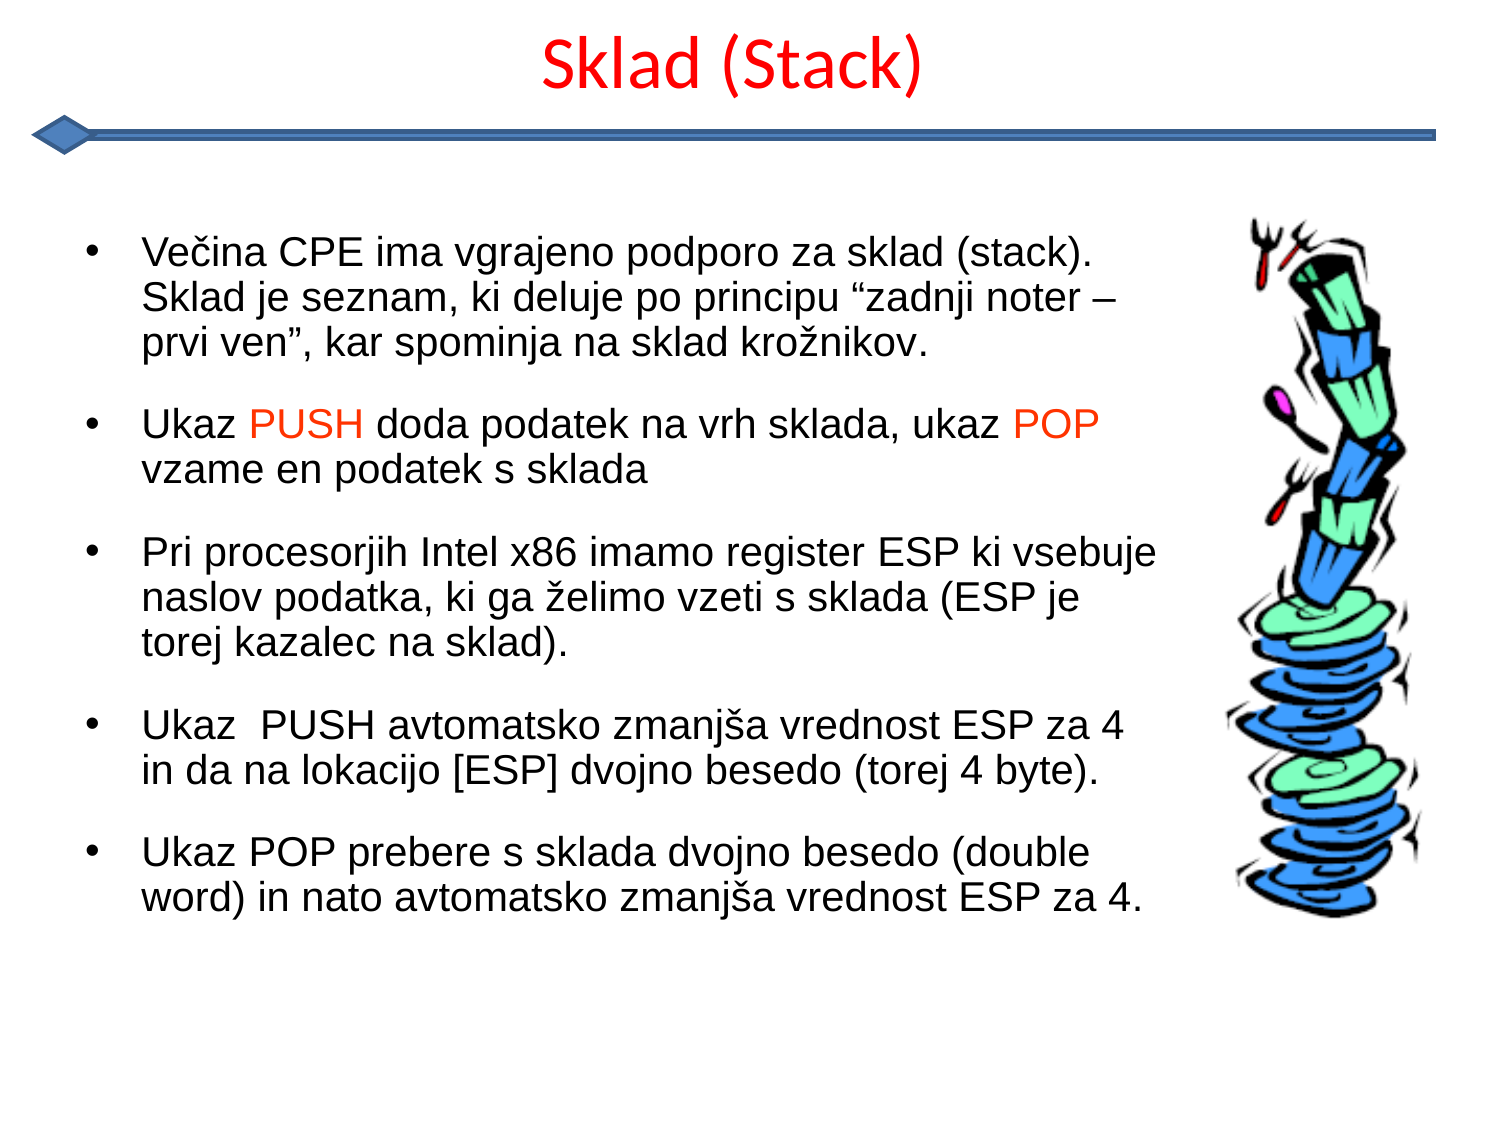

# Sklad (Stack)
Večina CPE ima vgrajeno podporo za sklad (stack). Sklad je seznam, ki deluje po principu “zadnji noter – prvi ven”, kar spominja na sklad krožnikov.
Ukaz PUSH doda podatek na vrh sklada, ukaz POP vzame en podatek s sklada
Pri procesorjih Intel x86 imamo register ESP ki vsebuje naslov podatka, ki ga želimo vzeti s sklada (ESP je torej kazalec na sklad).
Ukaz PUSH avtomatsko zmanjša vrednost ESP za 4 in da na lokacijo [ESP] dvojno besedo (torej 4 byte).
Ukaz POP prebere s sklada dvojno besedo (double word) in nato avtomatsko zmanjša vrednost ESP za 4.